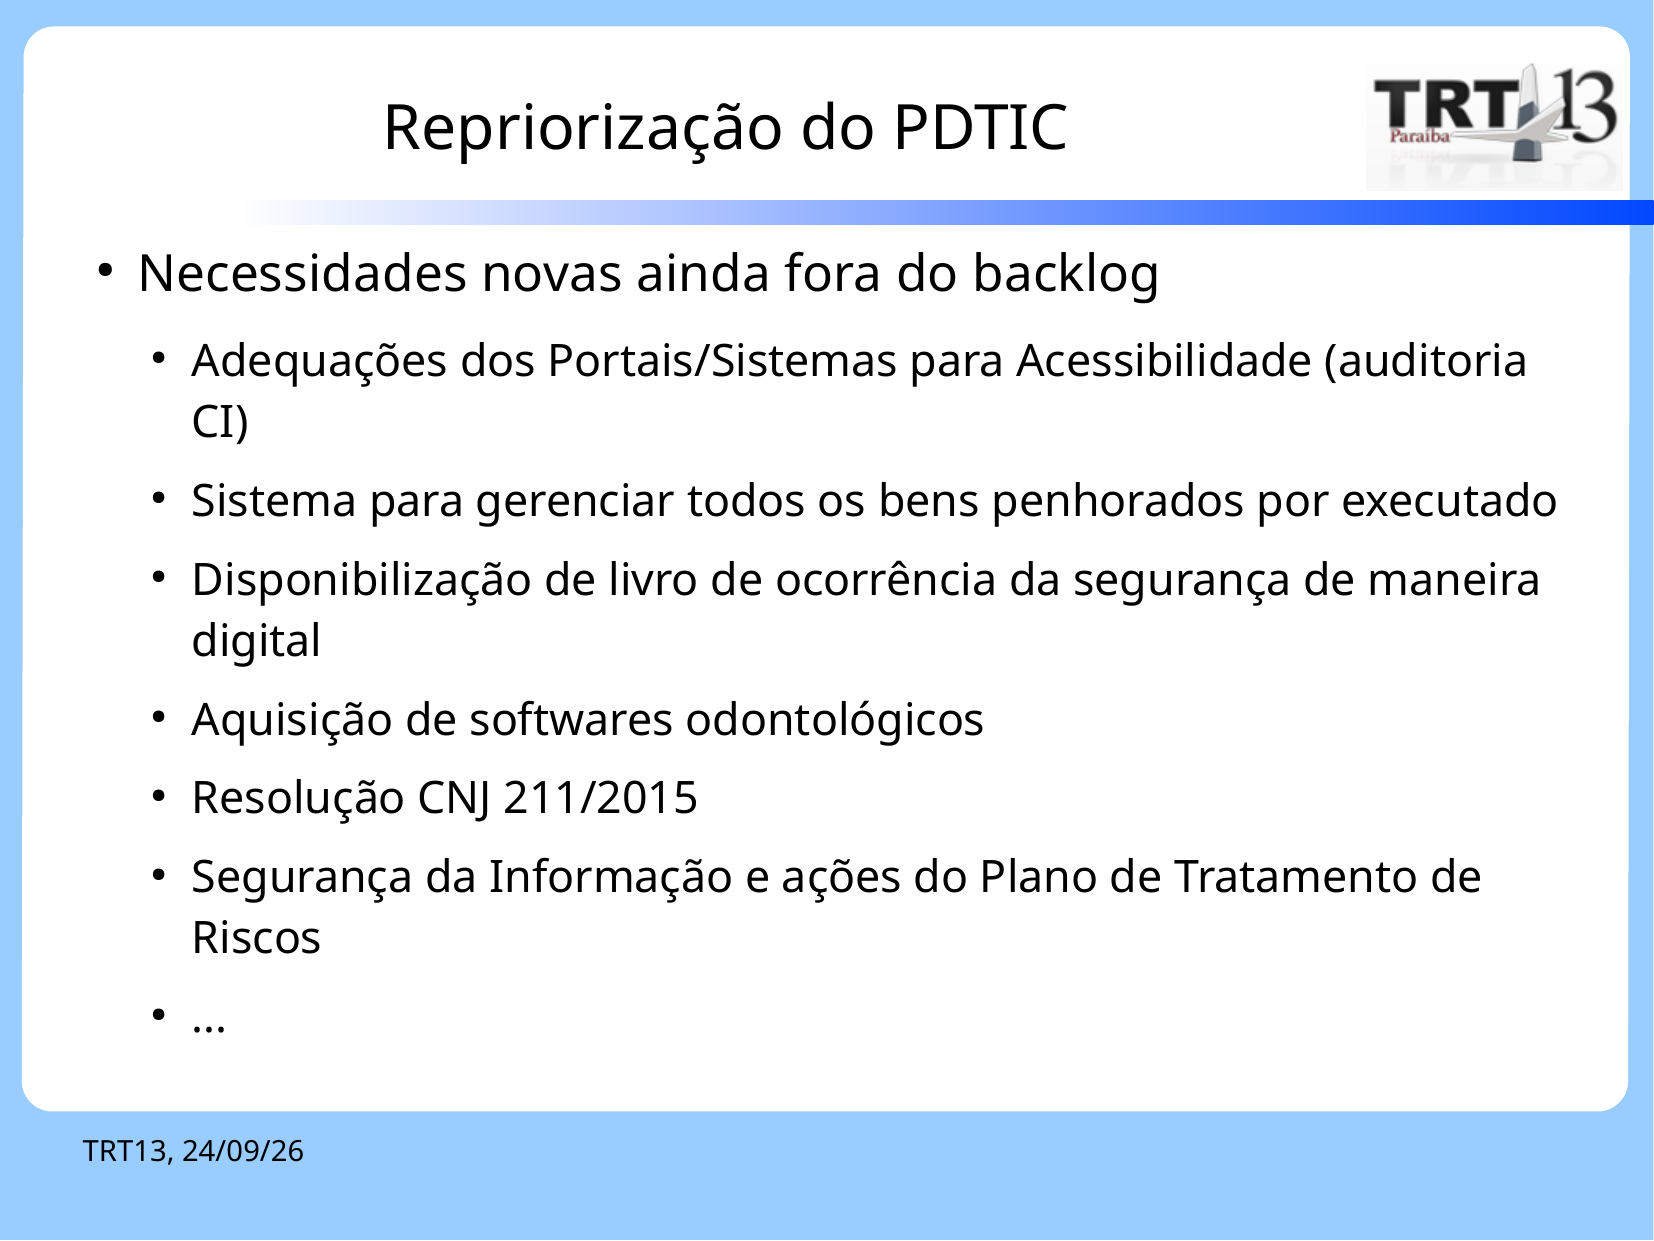

# Repriorização do PDTIC
Necessidades novas ainda fora do backlog
Adequações dos Portais/Sistemas para Acessibilidade (auditoria CI)
Sistema para gerenciar todos os bens penhorados por executado
Disponibilização de livro de ocorrência da segurança de maneira digital
Aquisição de softwares odontológicos
Resolução CNJ 211/2015
Segurança da Informação e ações do Plano de Tratamento de Riscos
...